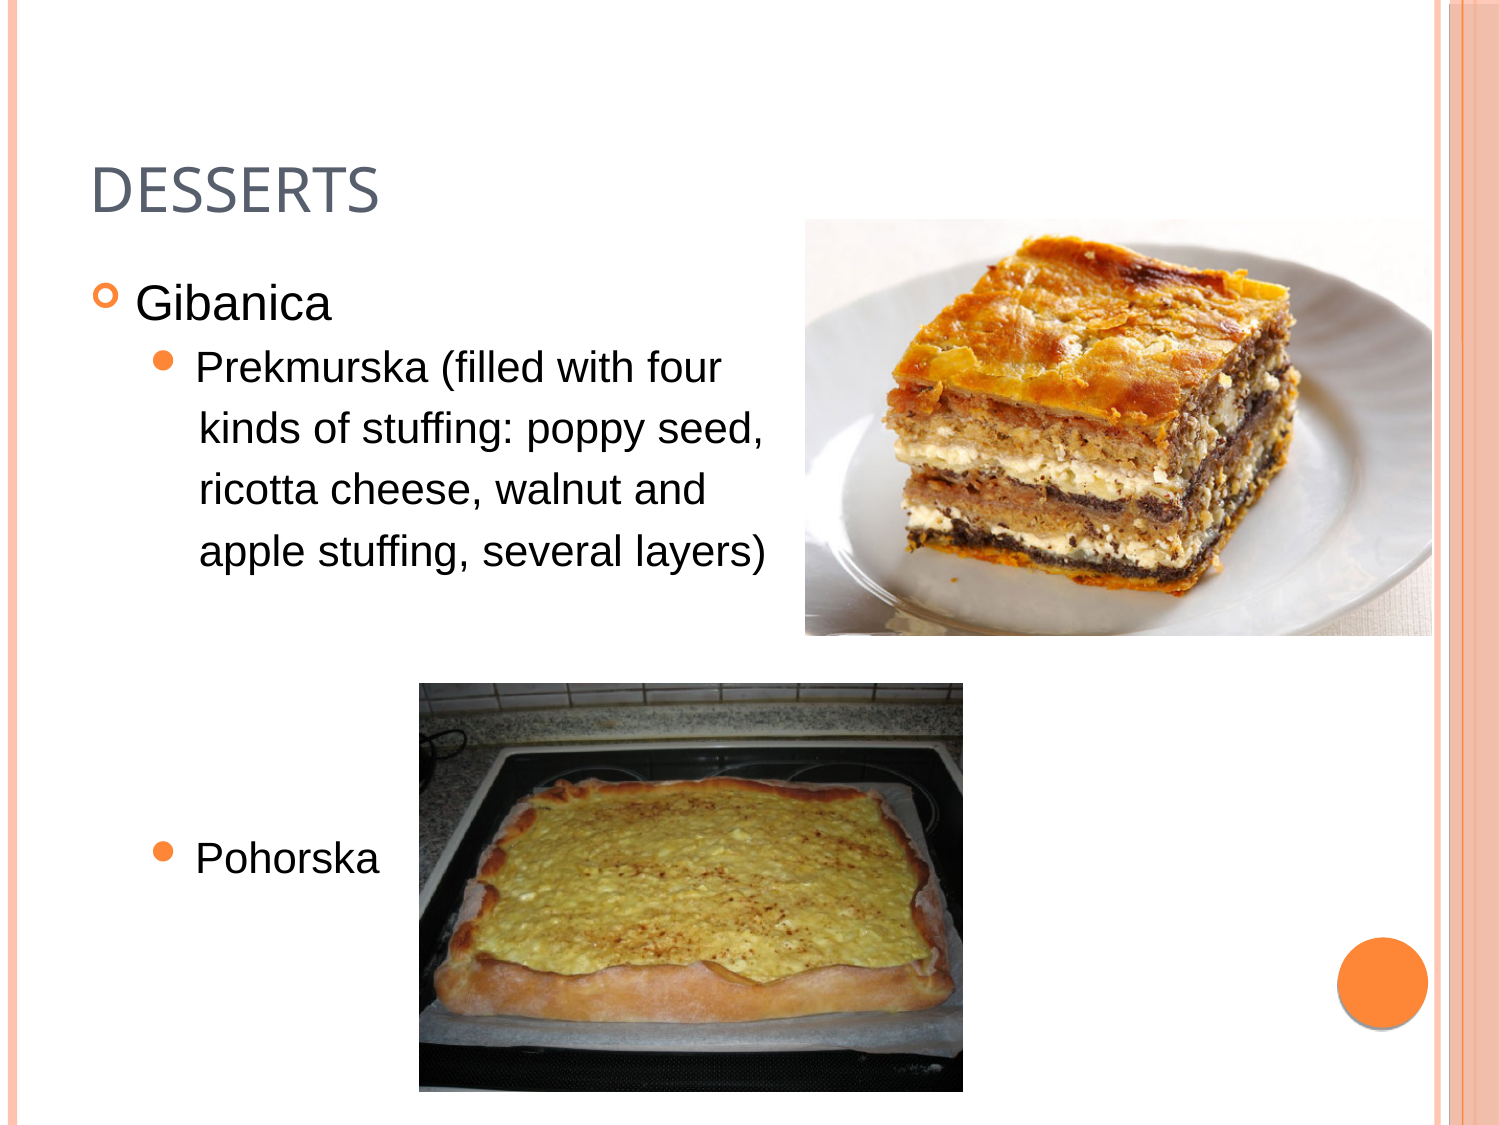

# DESSERTS
Gibanica
Prekmurska (filled with four
 kinds of stuffing: poppy seed,
 ricotta cheese, walnut and
 apple stuffing, several layers)
Pohorska